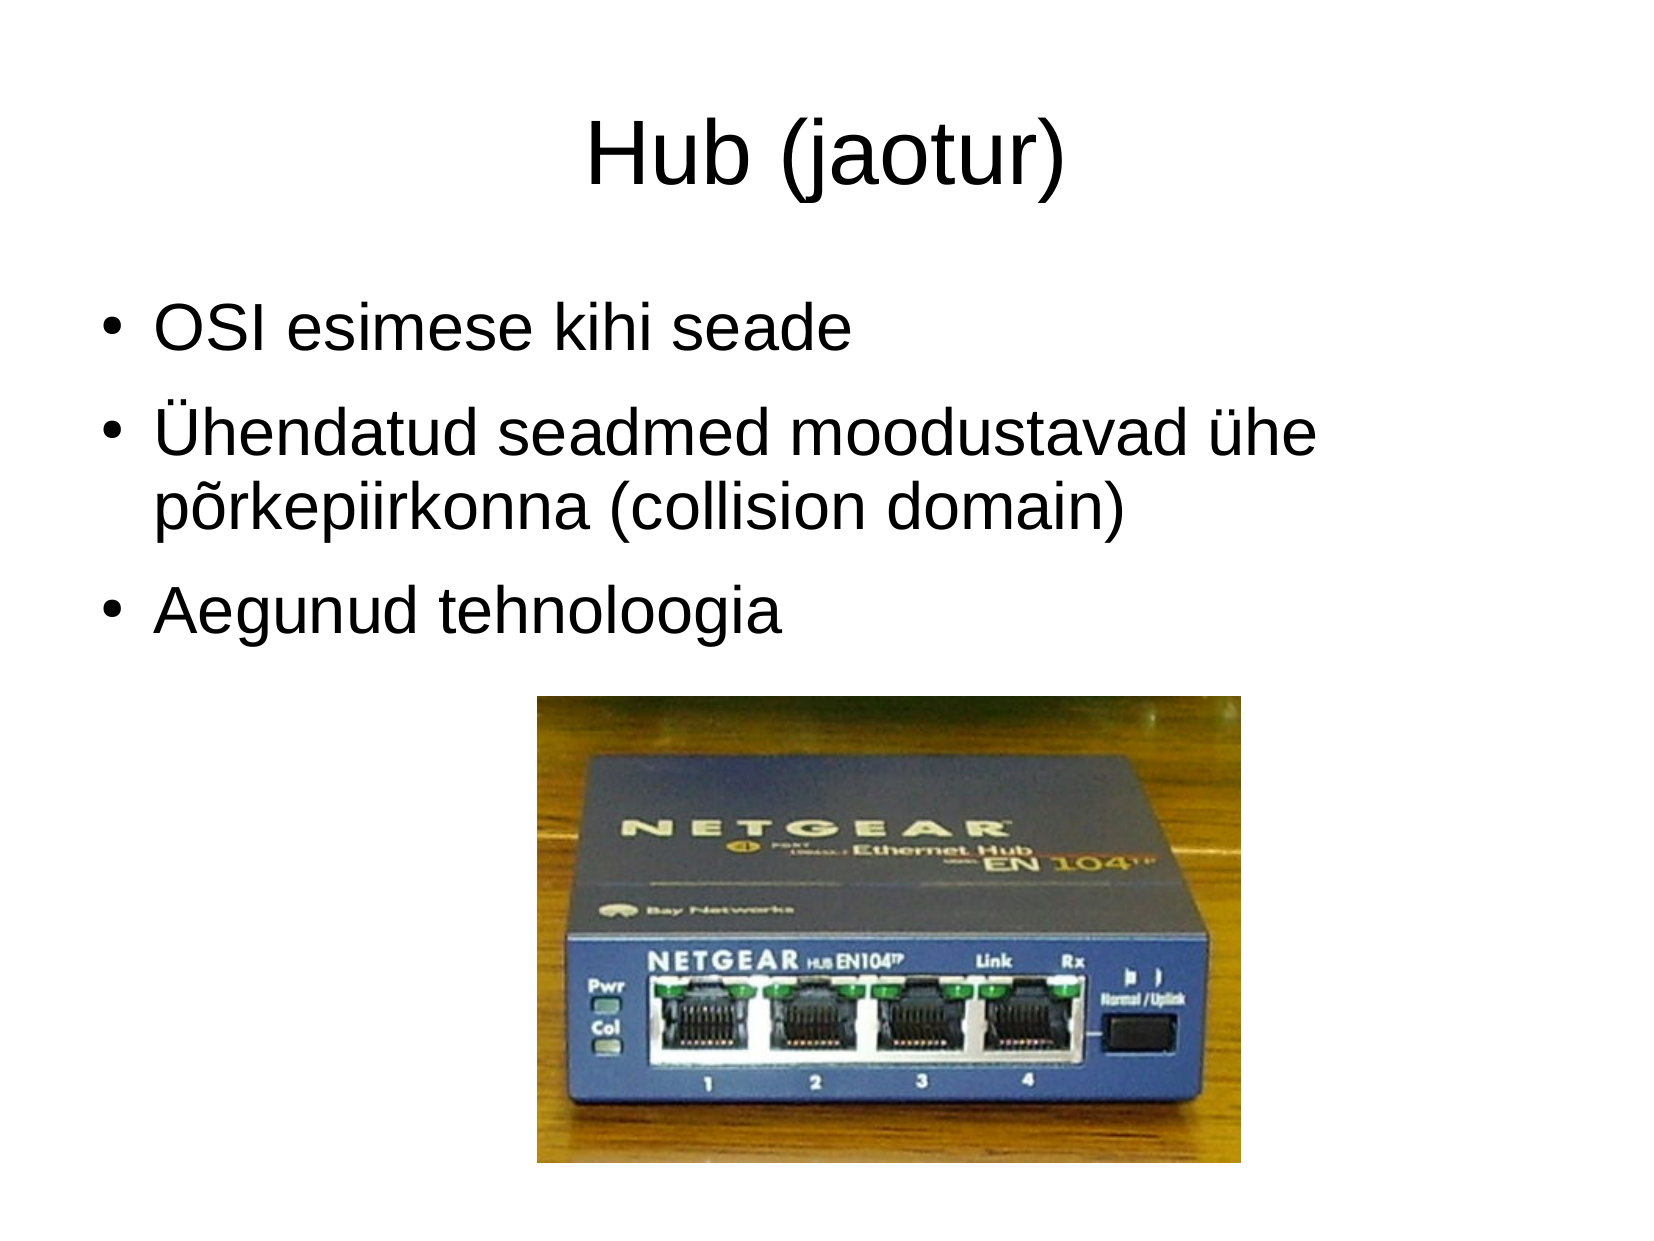

# Hub (jaotur)
OSI esimese kihi seade
Ühendatud seadmed moodustavad ühe põrkepiirkonna (collision domain)
Aegunud tehnoloogia